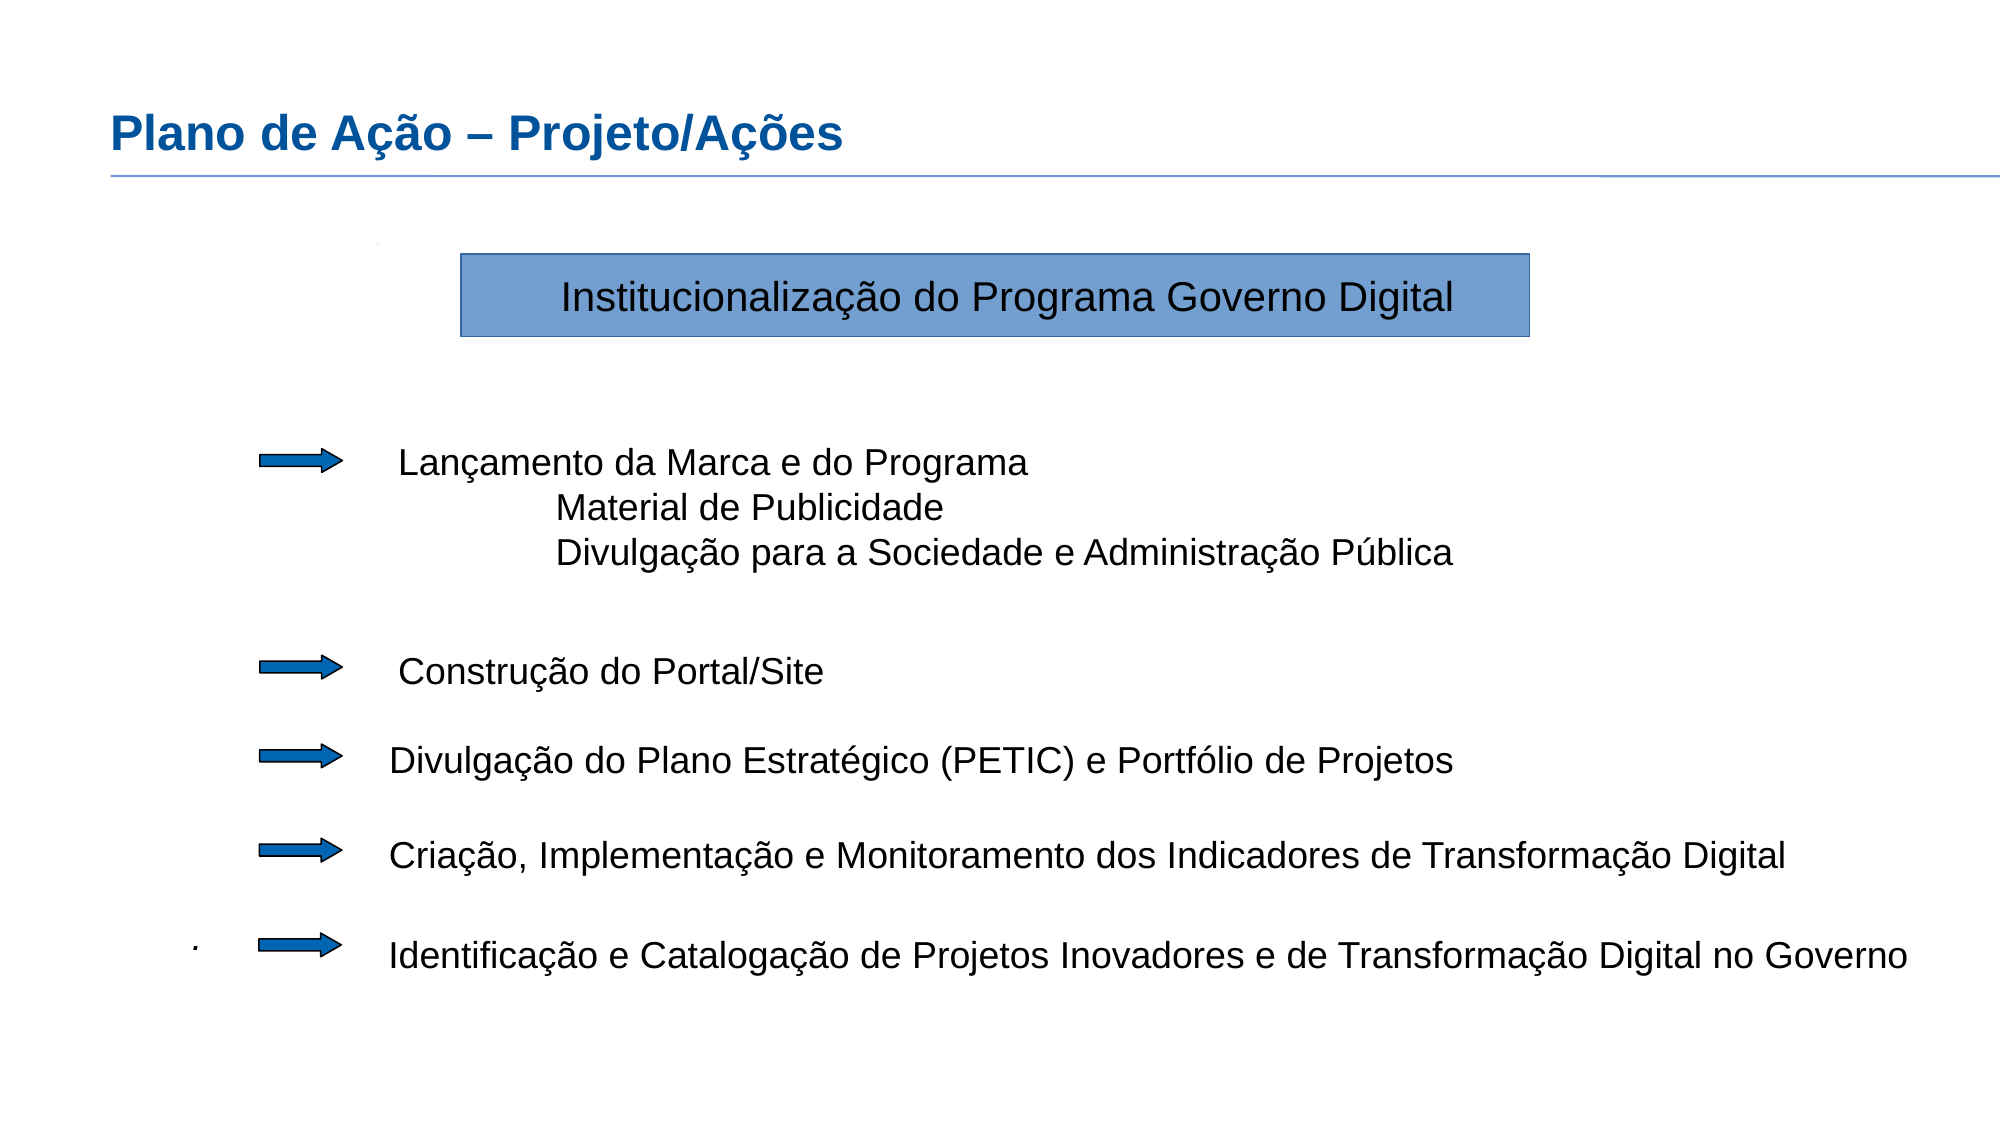

Plano de Ação – Projeto/Ações
Grupos de Trabalho Temáticos
 Institucionalização do Programa Governo Digital
.
Lançamento da Marca e do Programa
 Material de Publicidade
 Divulgação para a Sociedade e Administração Pública
Construção do Portal/Site
Divulgação do Plano Estratégico (PETIC) e Portfólio de Projetos
Criação, Implementação e Monitoramento dos Indicadores de Transformação Digital
Identificação e Catalogação de Projetos Inovadores e de Transformação Digital no Governo